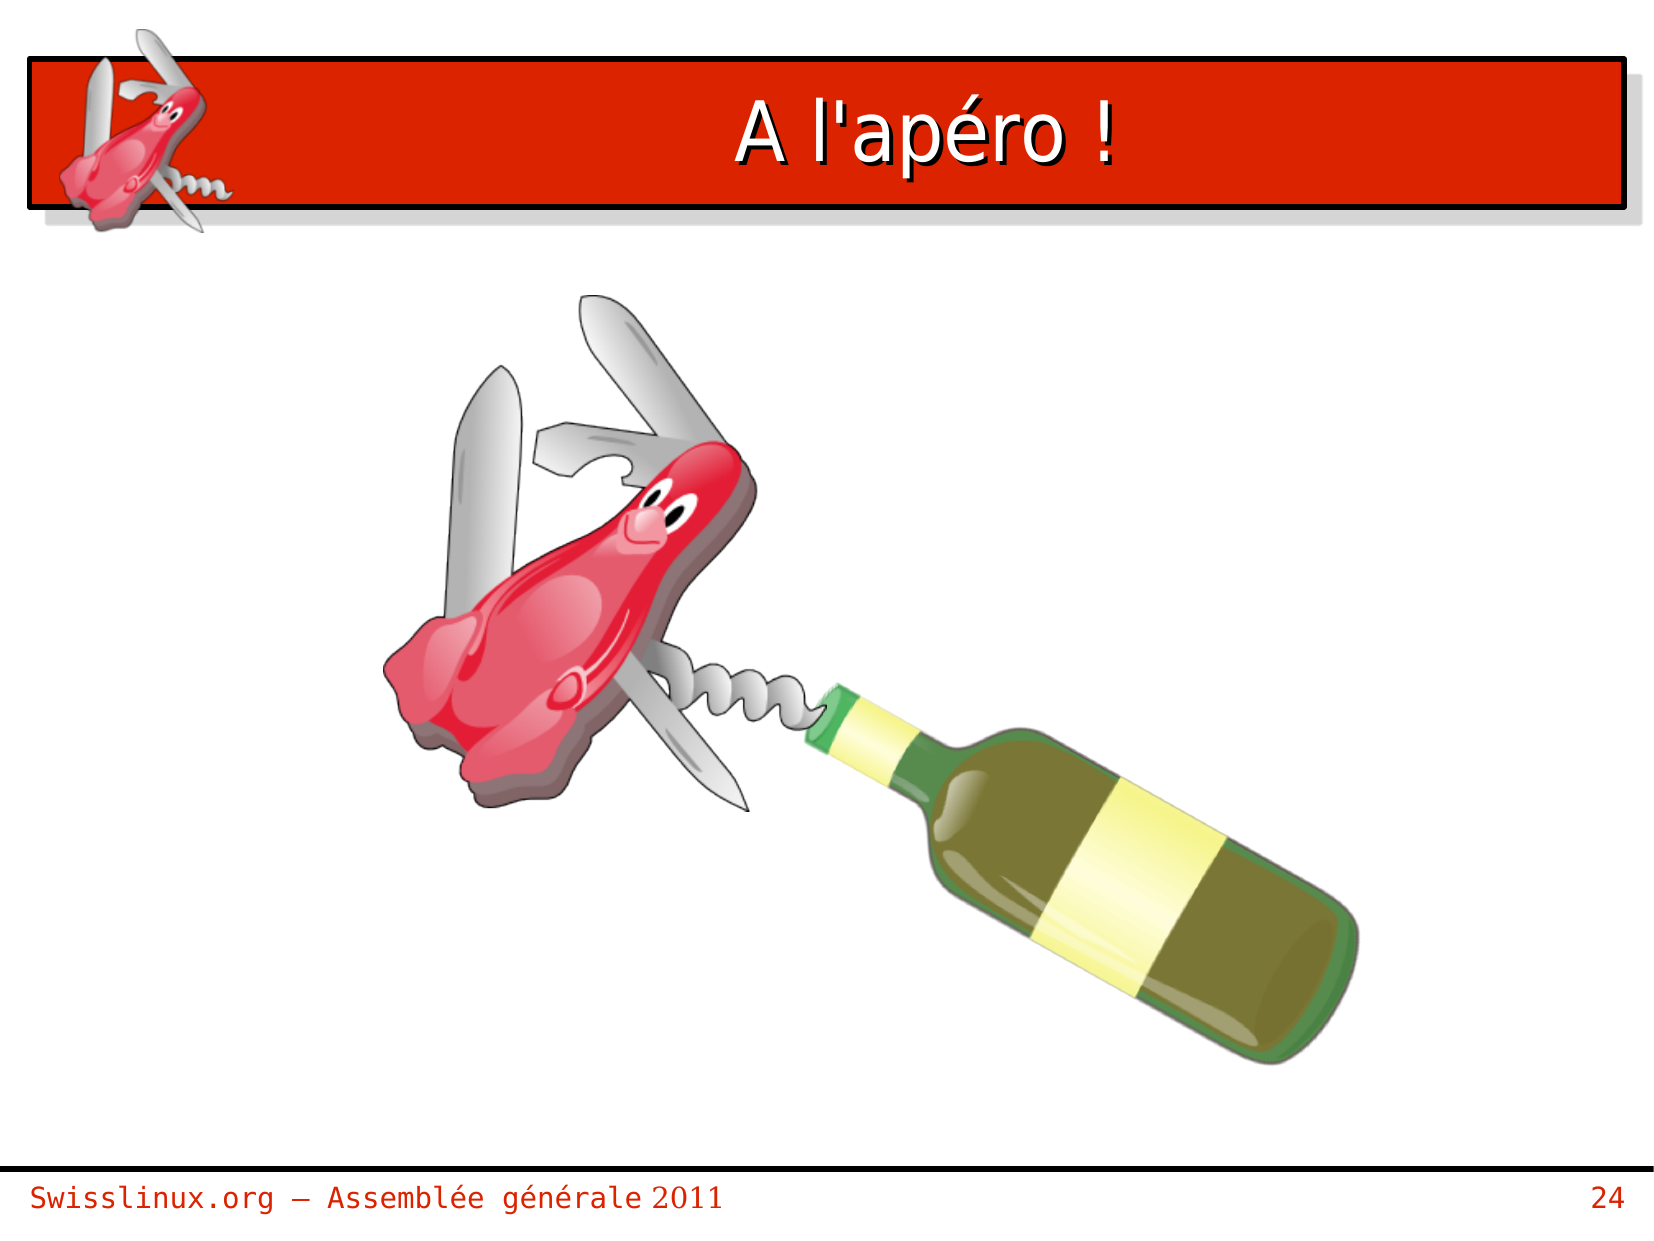

# A l'apéro !
26 Janvier 2007
24